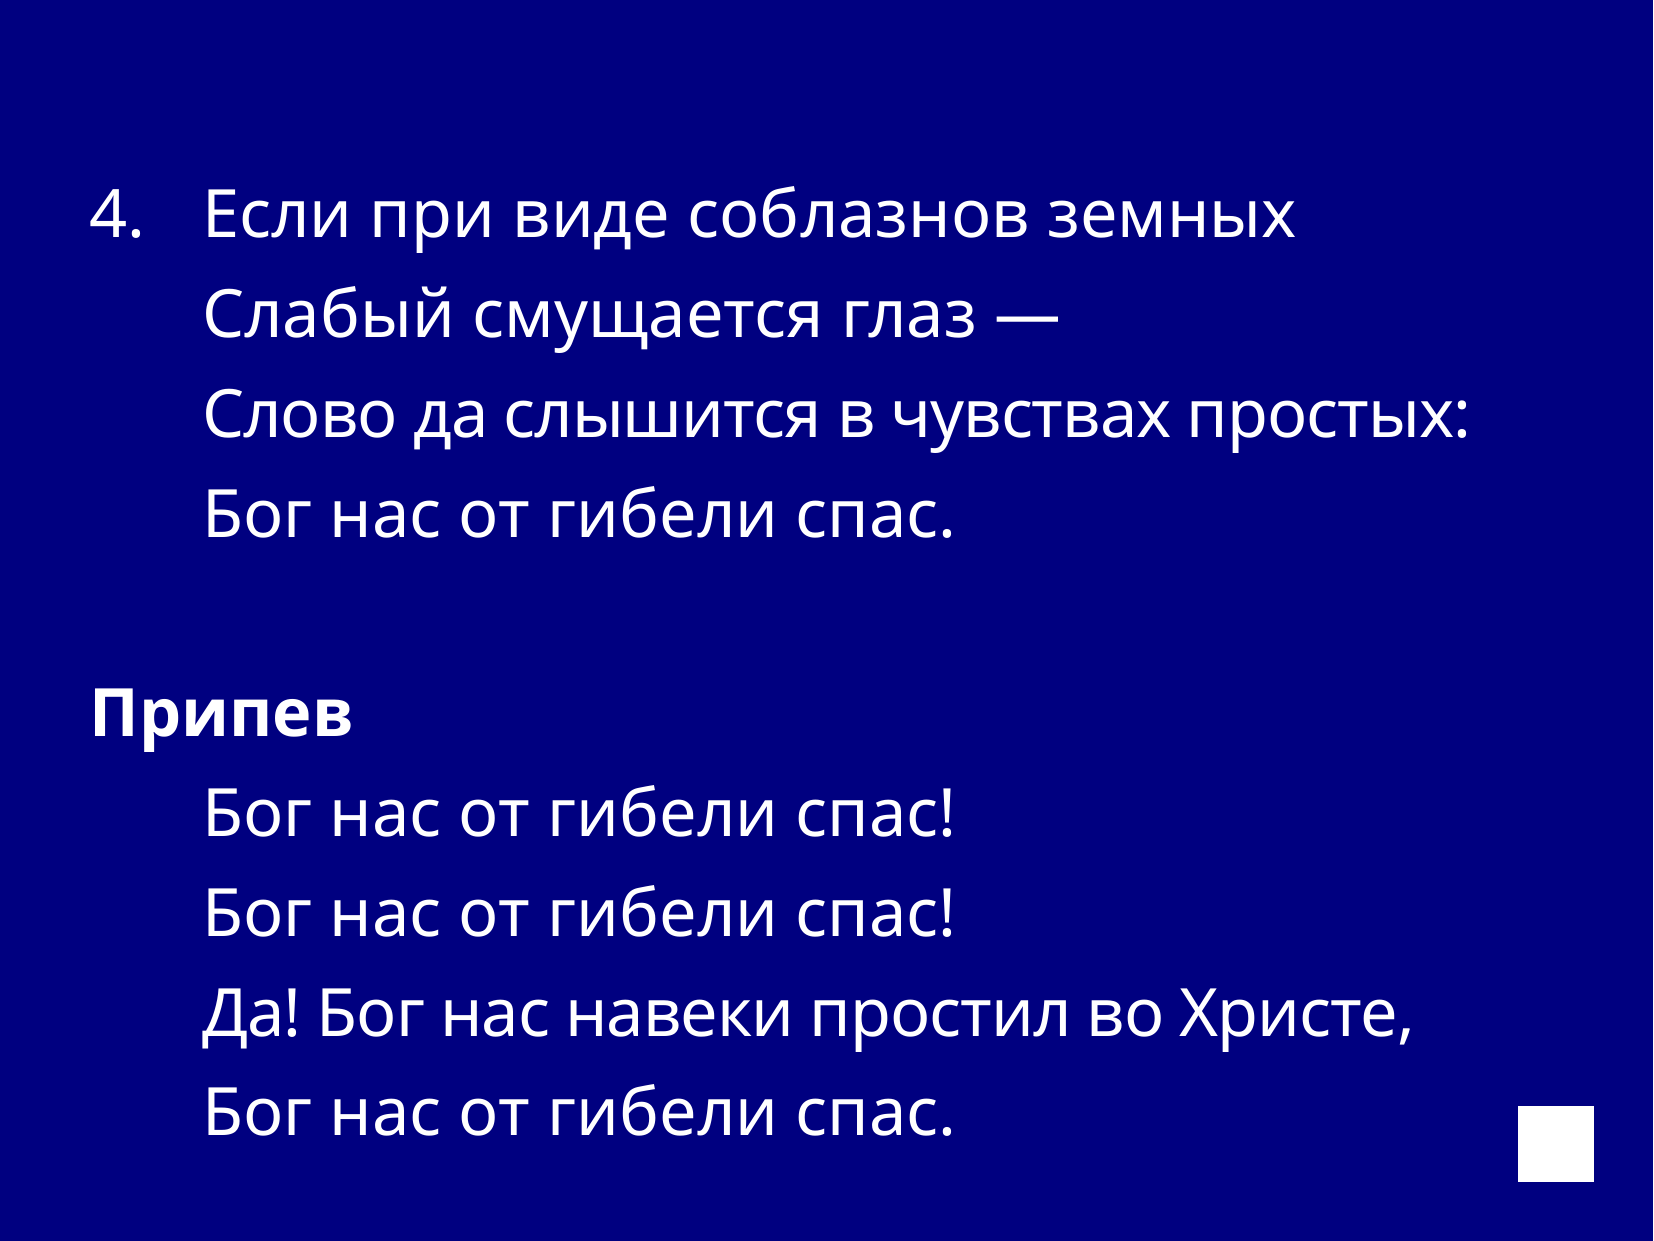

4.	Если при виде соблазнов земных
	Слабый смущается глаз —
	Слово да слышится в чувствах простых:
	Бог нас от гибели спас.
Припев
	Бог нас от гибели спас!
	Бог нас от гибели спас!
	Да! Бог нас навеки простил во Христе,
	Бог нас от гибели спас.